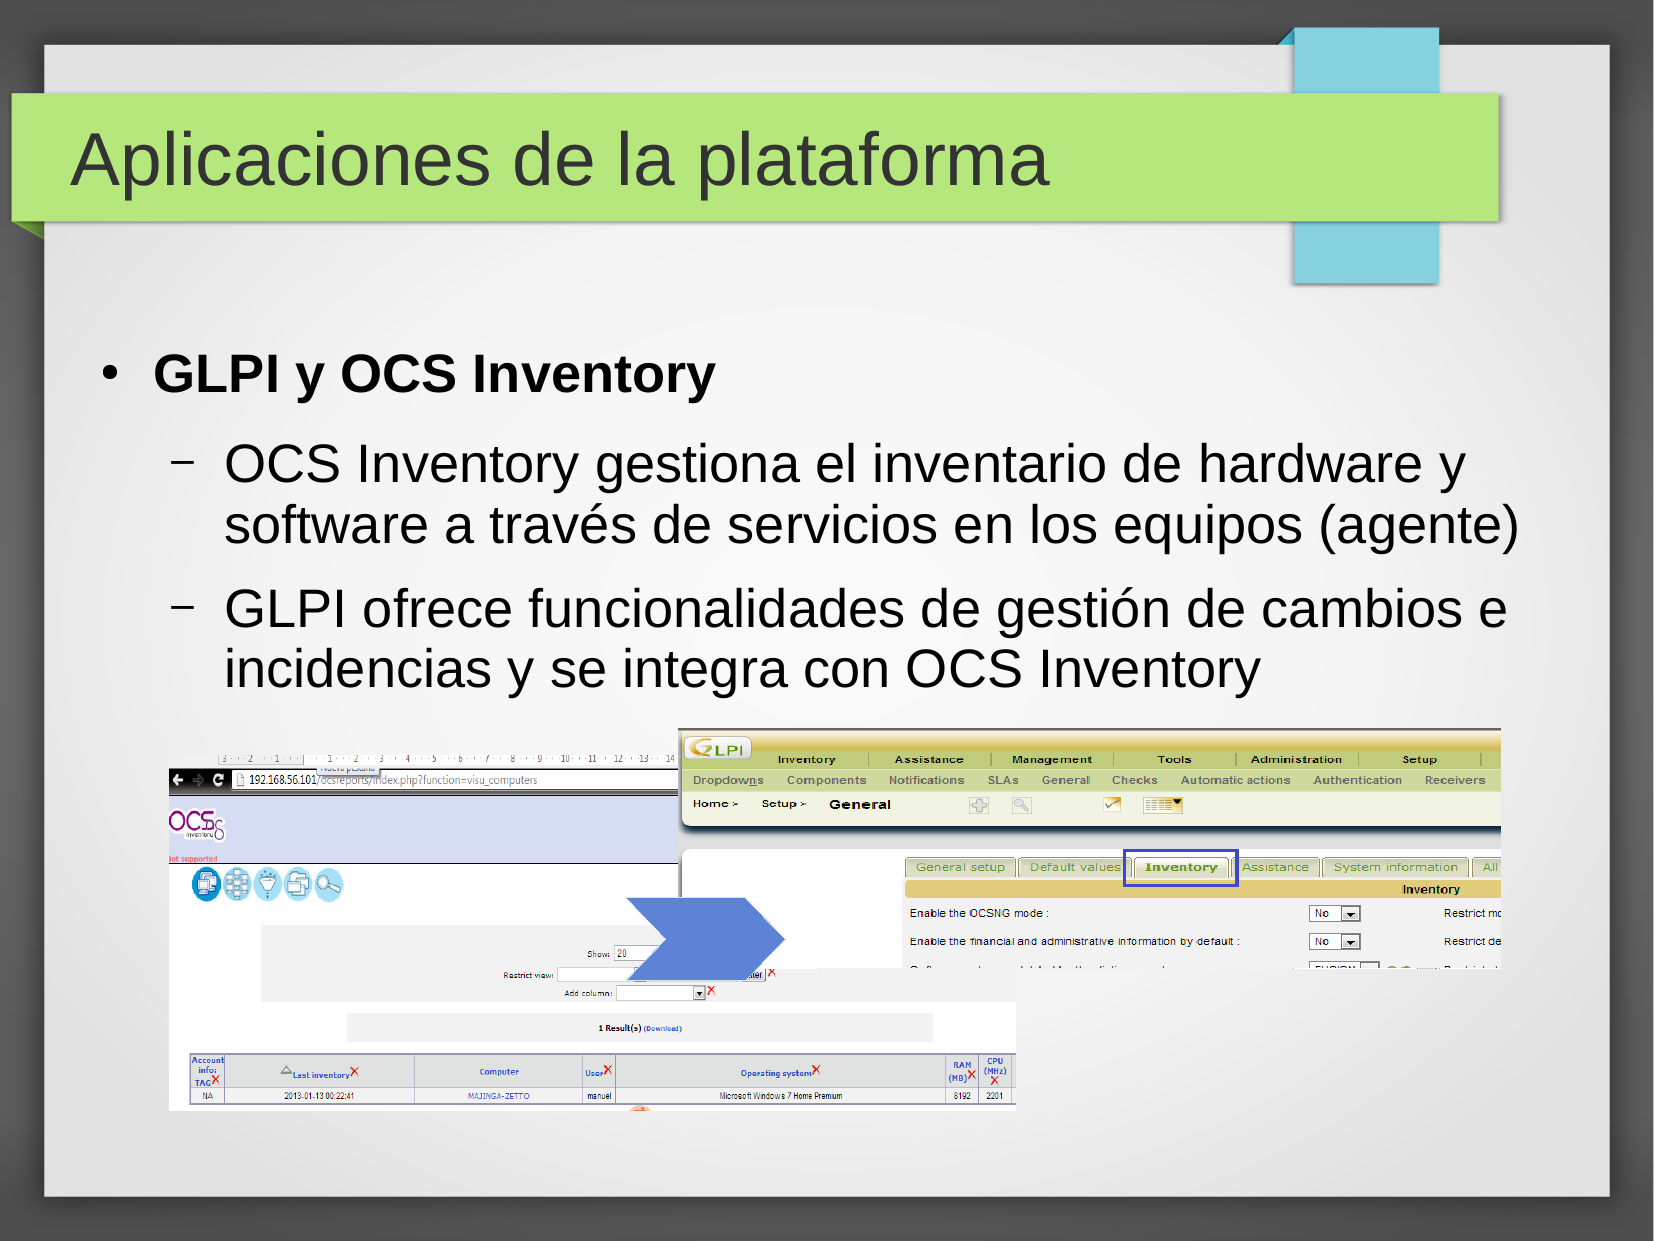

# Aplicaciones de la plataforma
GLPI y OCS Inventory
OCS Inventory gestiona el inventario de hardware y software a través de servicios en los equipos (agente)
GLPI ofrece funcionalidades de gestión de cambios e incidencias y se integra con OCS Inventory